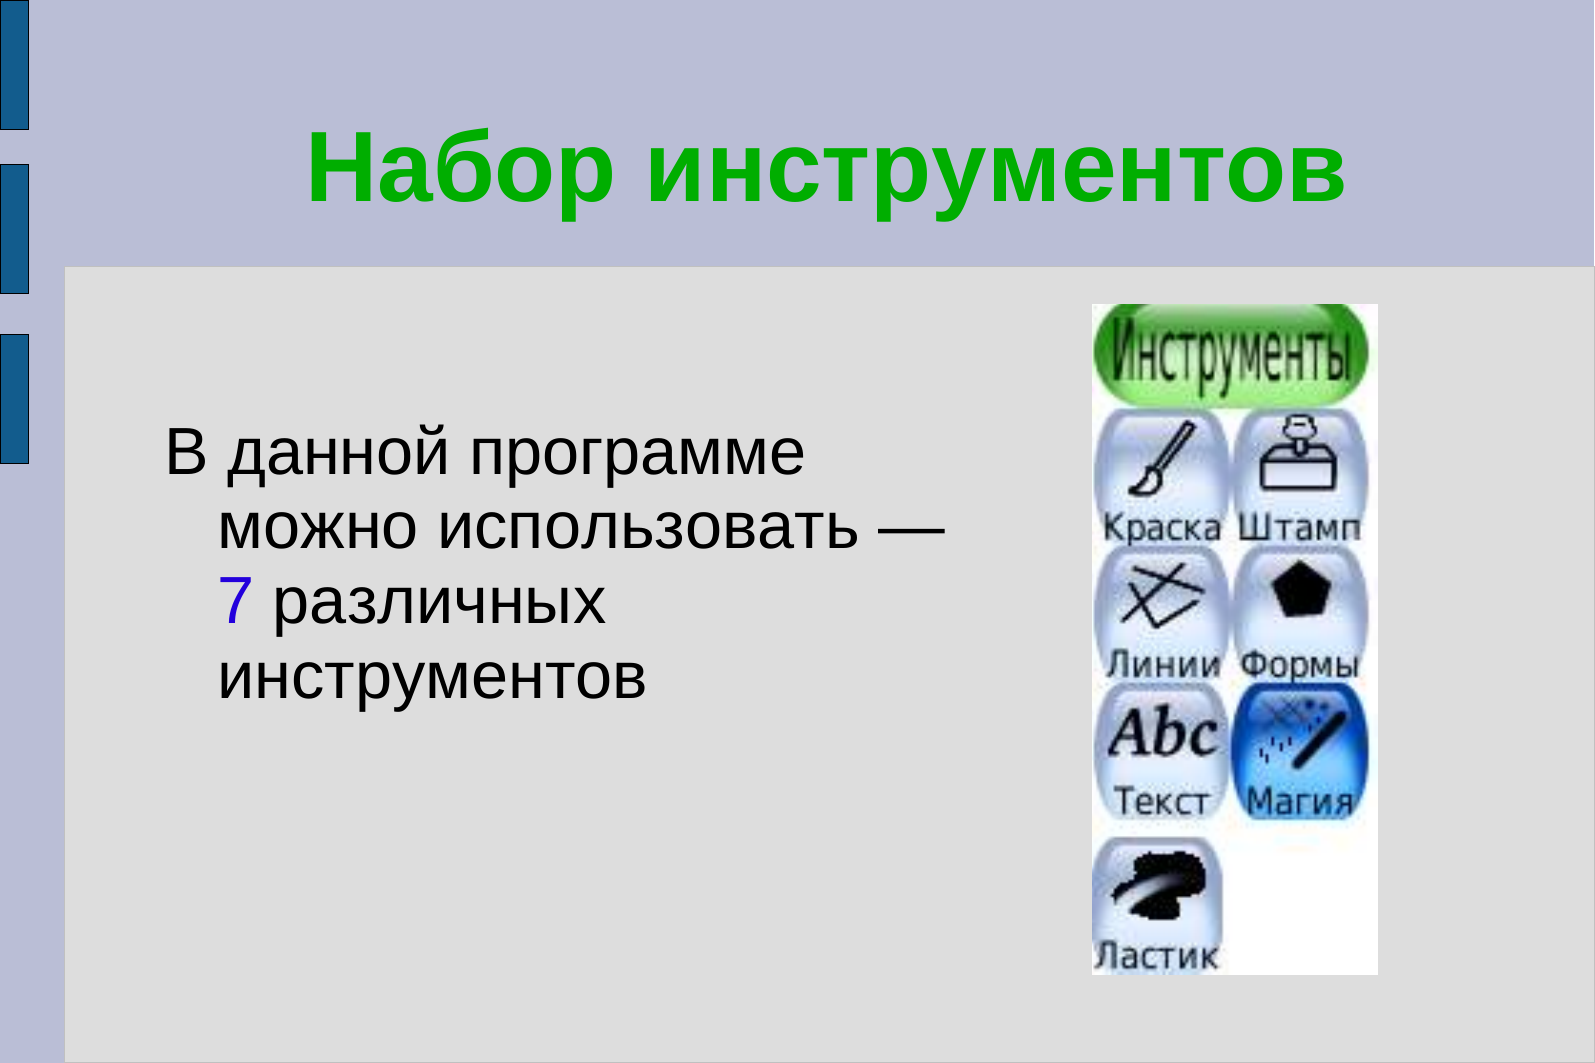

# Набор инструментов
В данной программе можно использовать — 7 различных инструментов